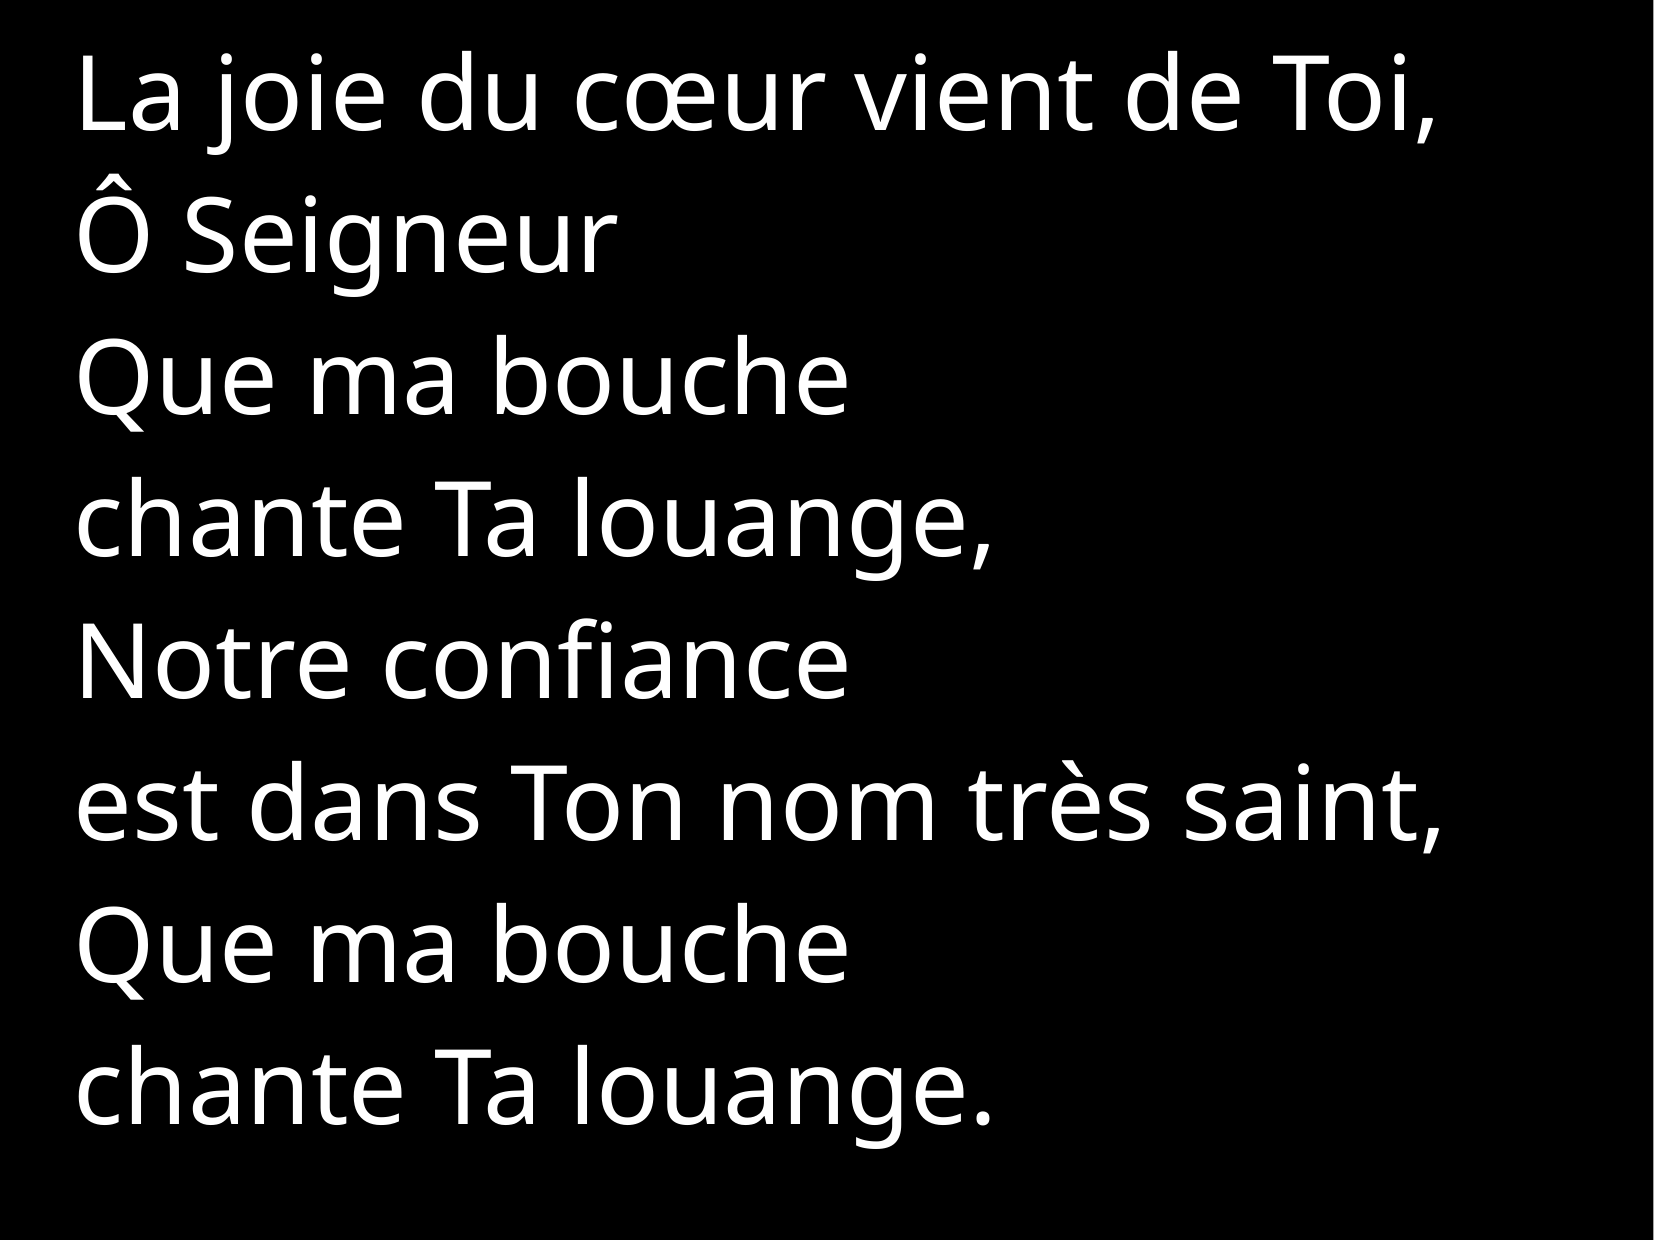

La joie du cœur vient de Toi,
Ô Seigneur
Que ma bouche
chante Ta louange,
Notre confiance
est dans Ton nom très saint,
Que ma bouche
chante Ta louange.